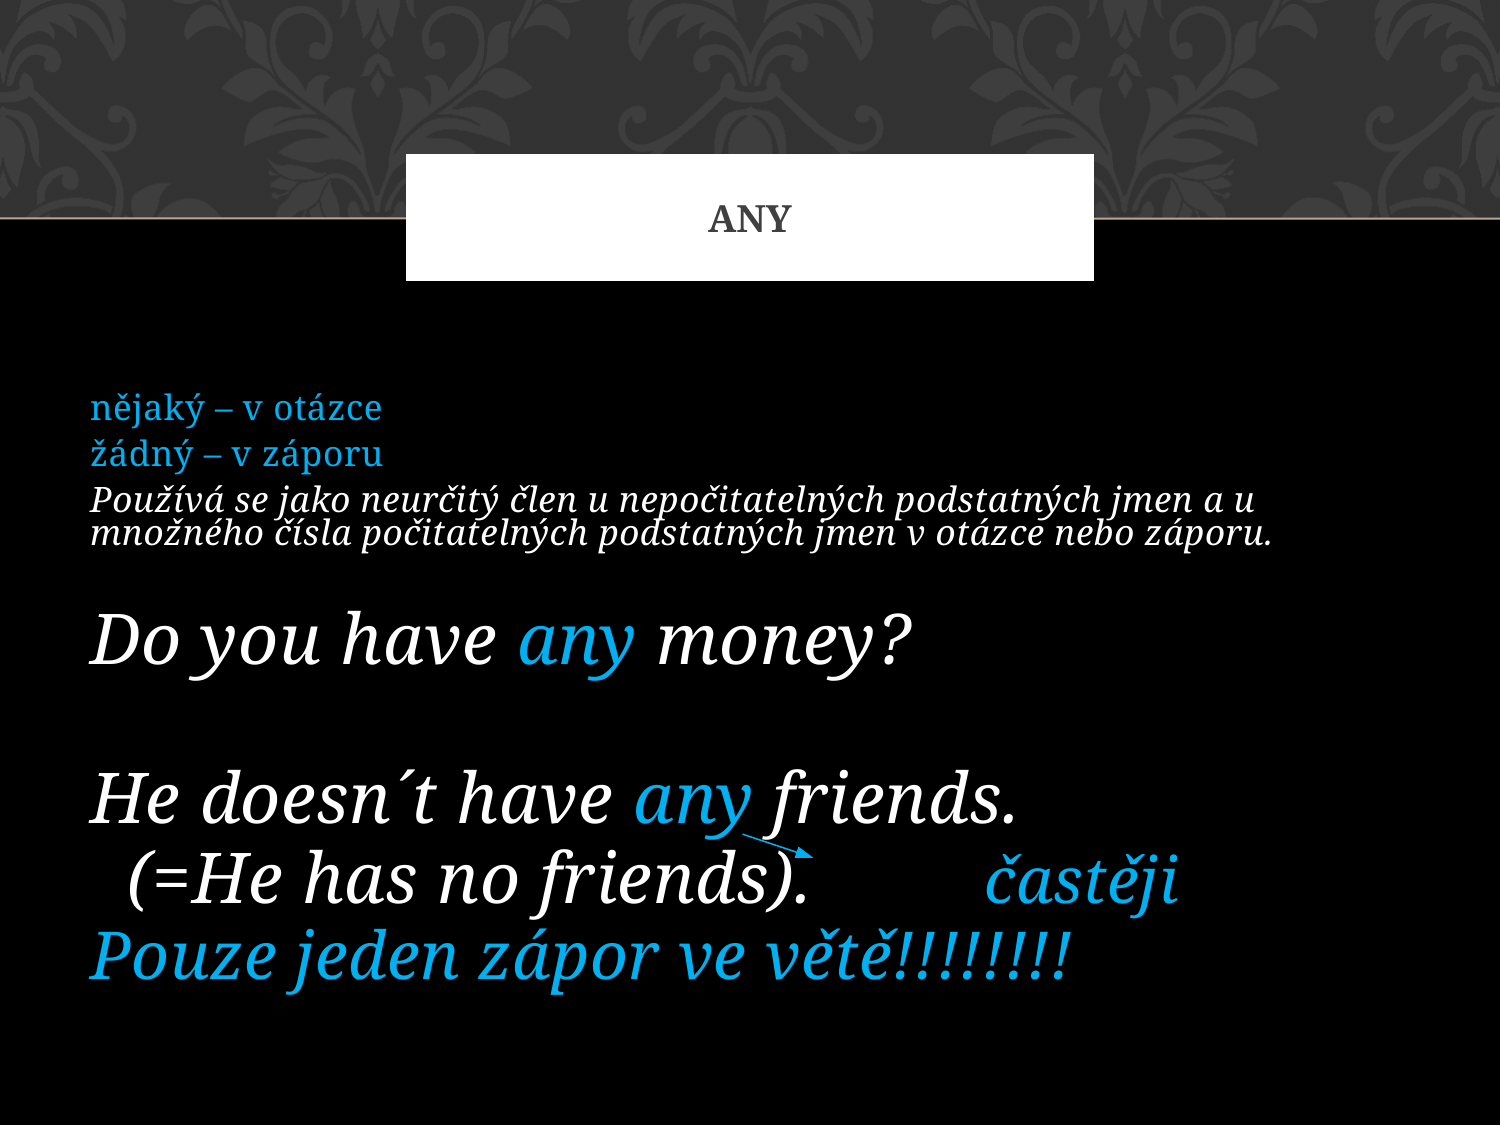

ANY
# nějaký – v otázce
žádný – v záporu
Používá se jako neurčitý člen u nepočitatelných podstatných jmen a u množného čísla počitatelných podstatných jmen v otázce nebo záporu.
Do you have any money?
He doesn´t have any friends.
 (=He has no friends). častěji
Pouze jeden zápor ve větě!!!!!!!!